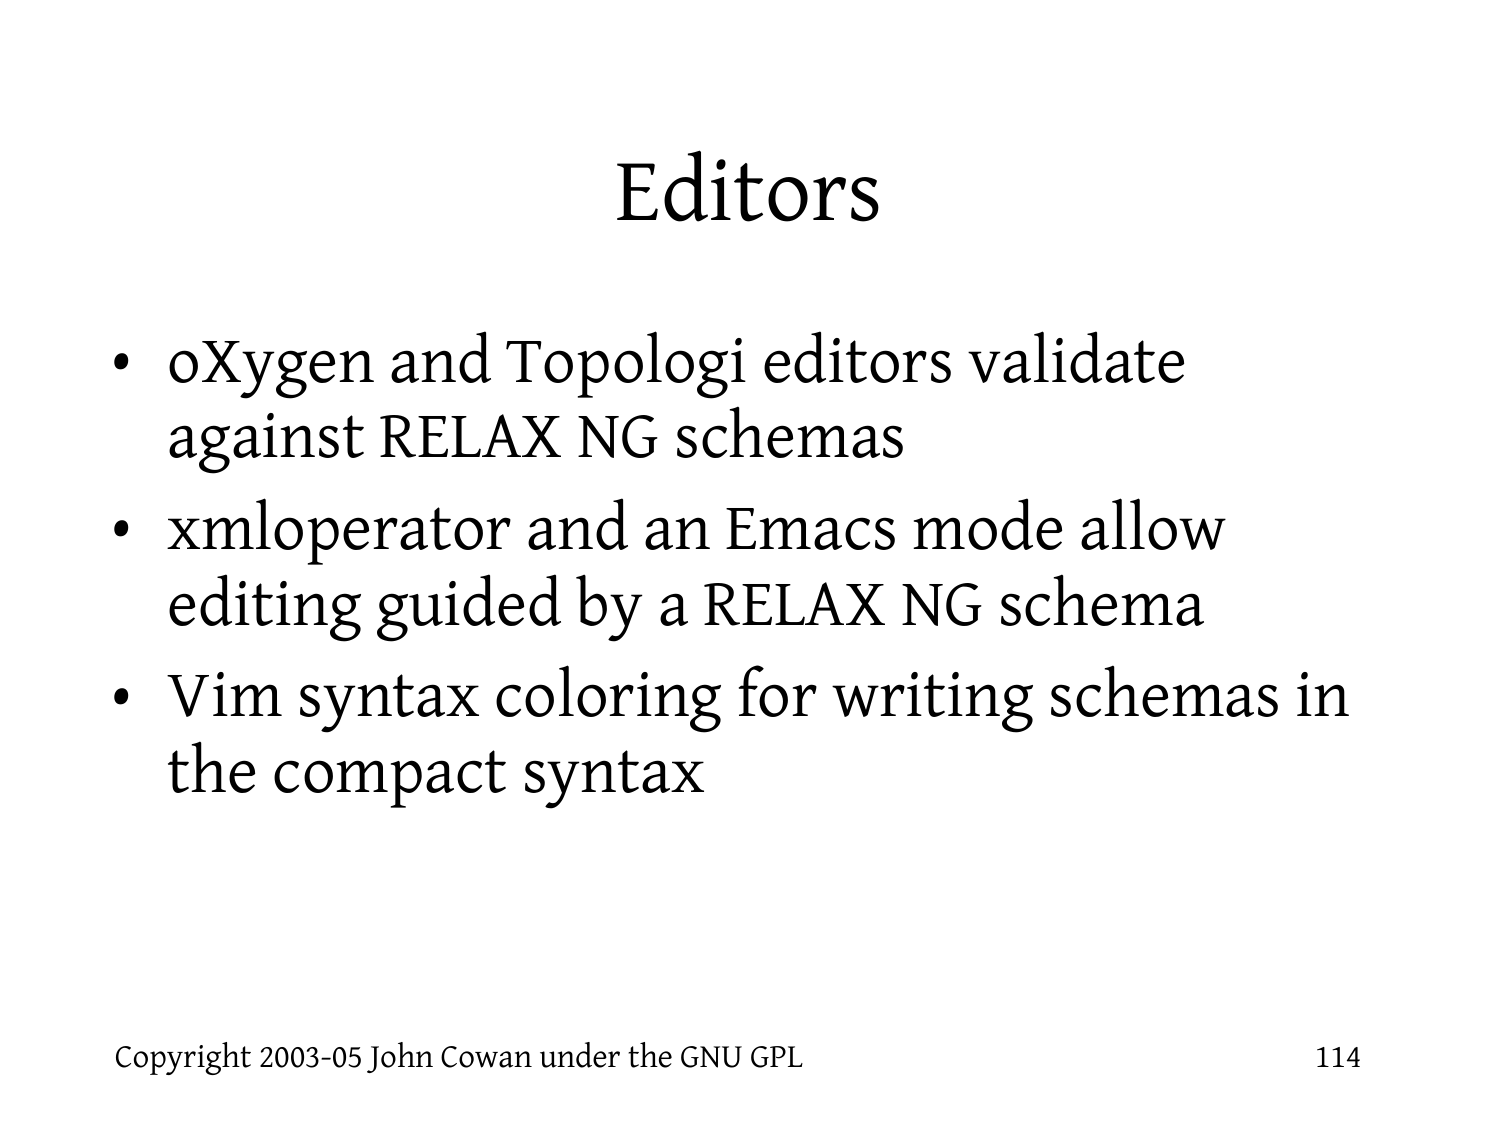

# Editors
oXygen and Topologi editors validate against RELAX NG schemas
xmloperator and an Emacs mode allow editing guided by a RELAX NG schema
Vim syntax coloring for writing schemas in the compact syntax